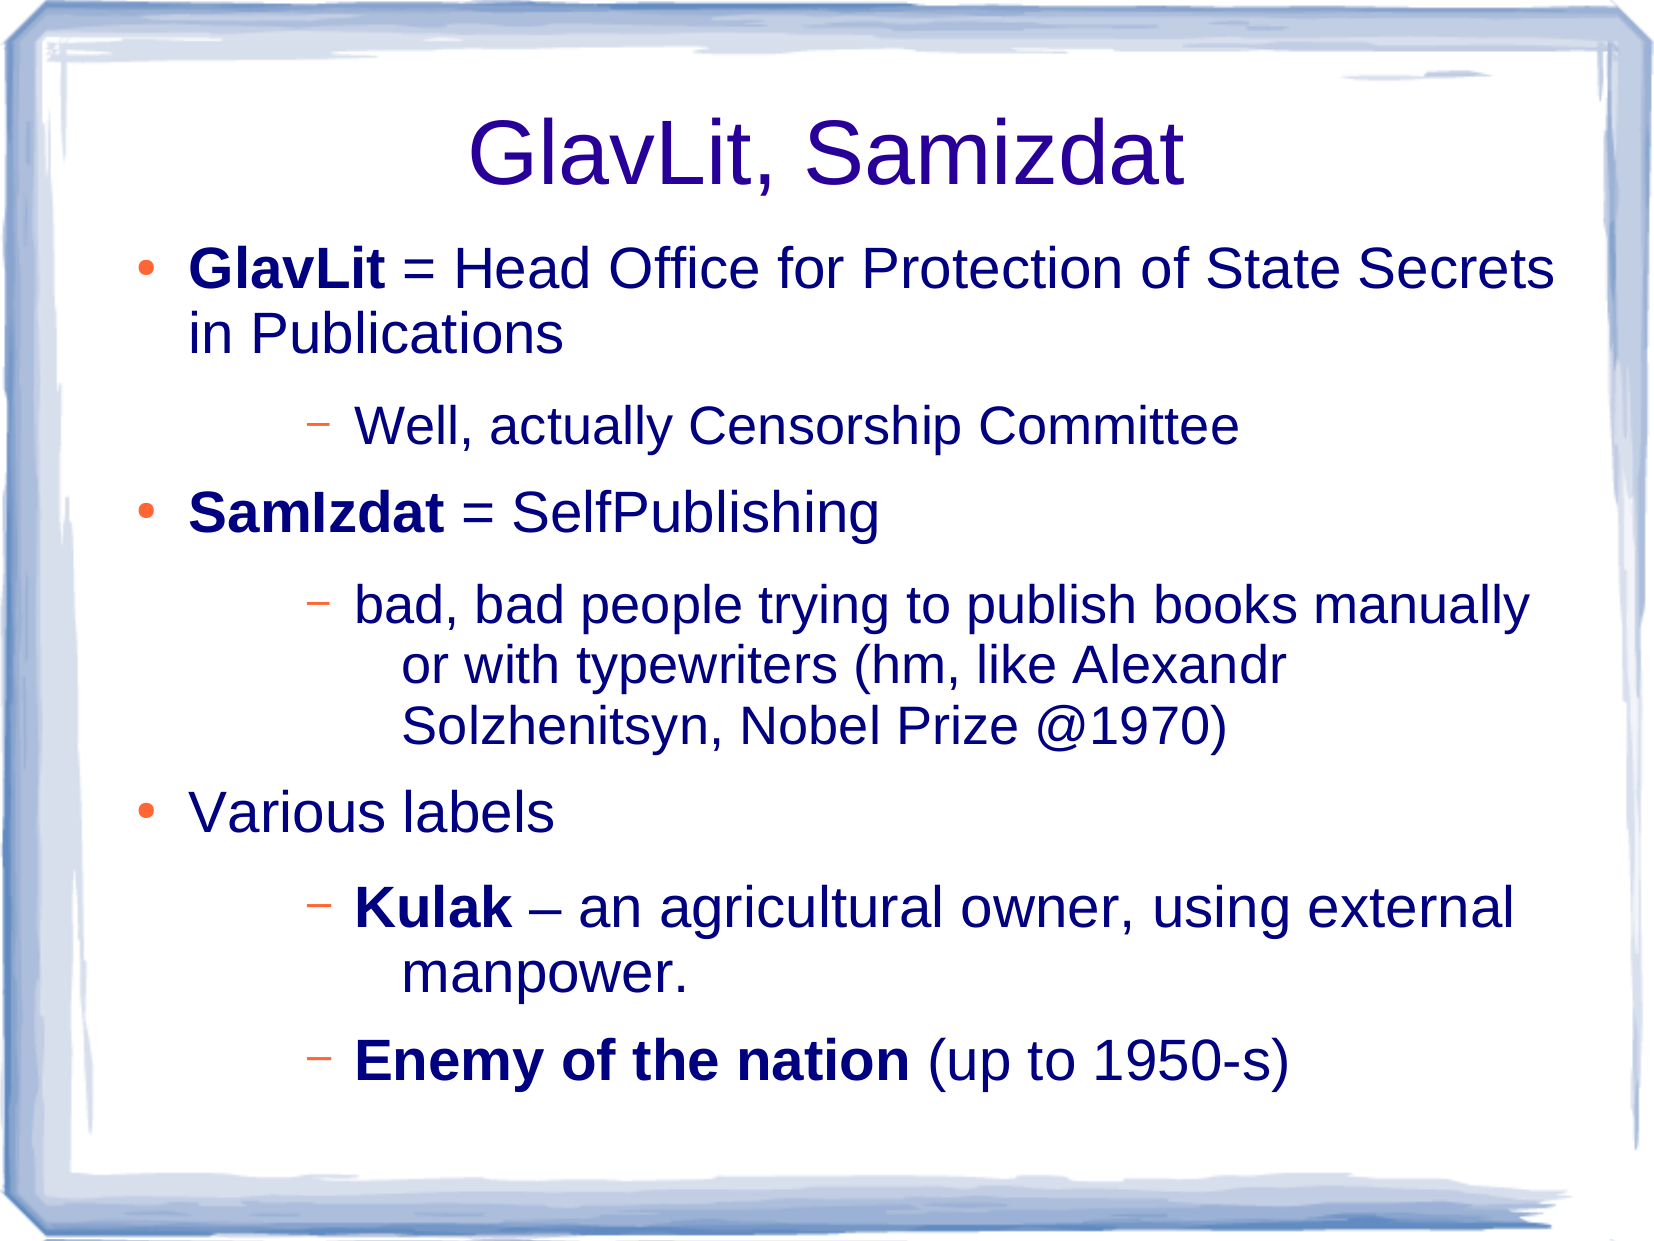

# GlavLit, Samizdat
GlavLit = Head Office for Protection of State Secrets in Publications
Well, actually Censorship Committee
SamIzdat = SelfPublishing
bad, bad people trying to publish books manually or with typewriters (hm, like Alexandr Solzhenitsyn, Nobel Prize @1970)
Various labels
Kulak – an agricultural owner, using external manpower.
Enemy of the nation (up to 1950-s)